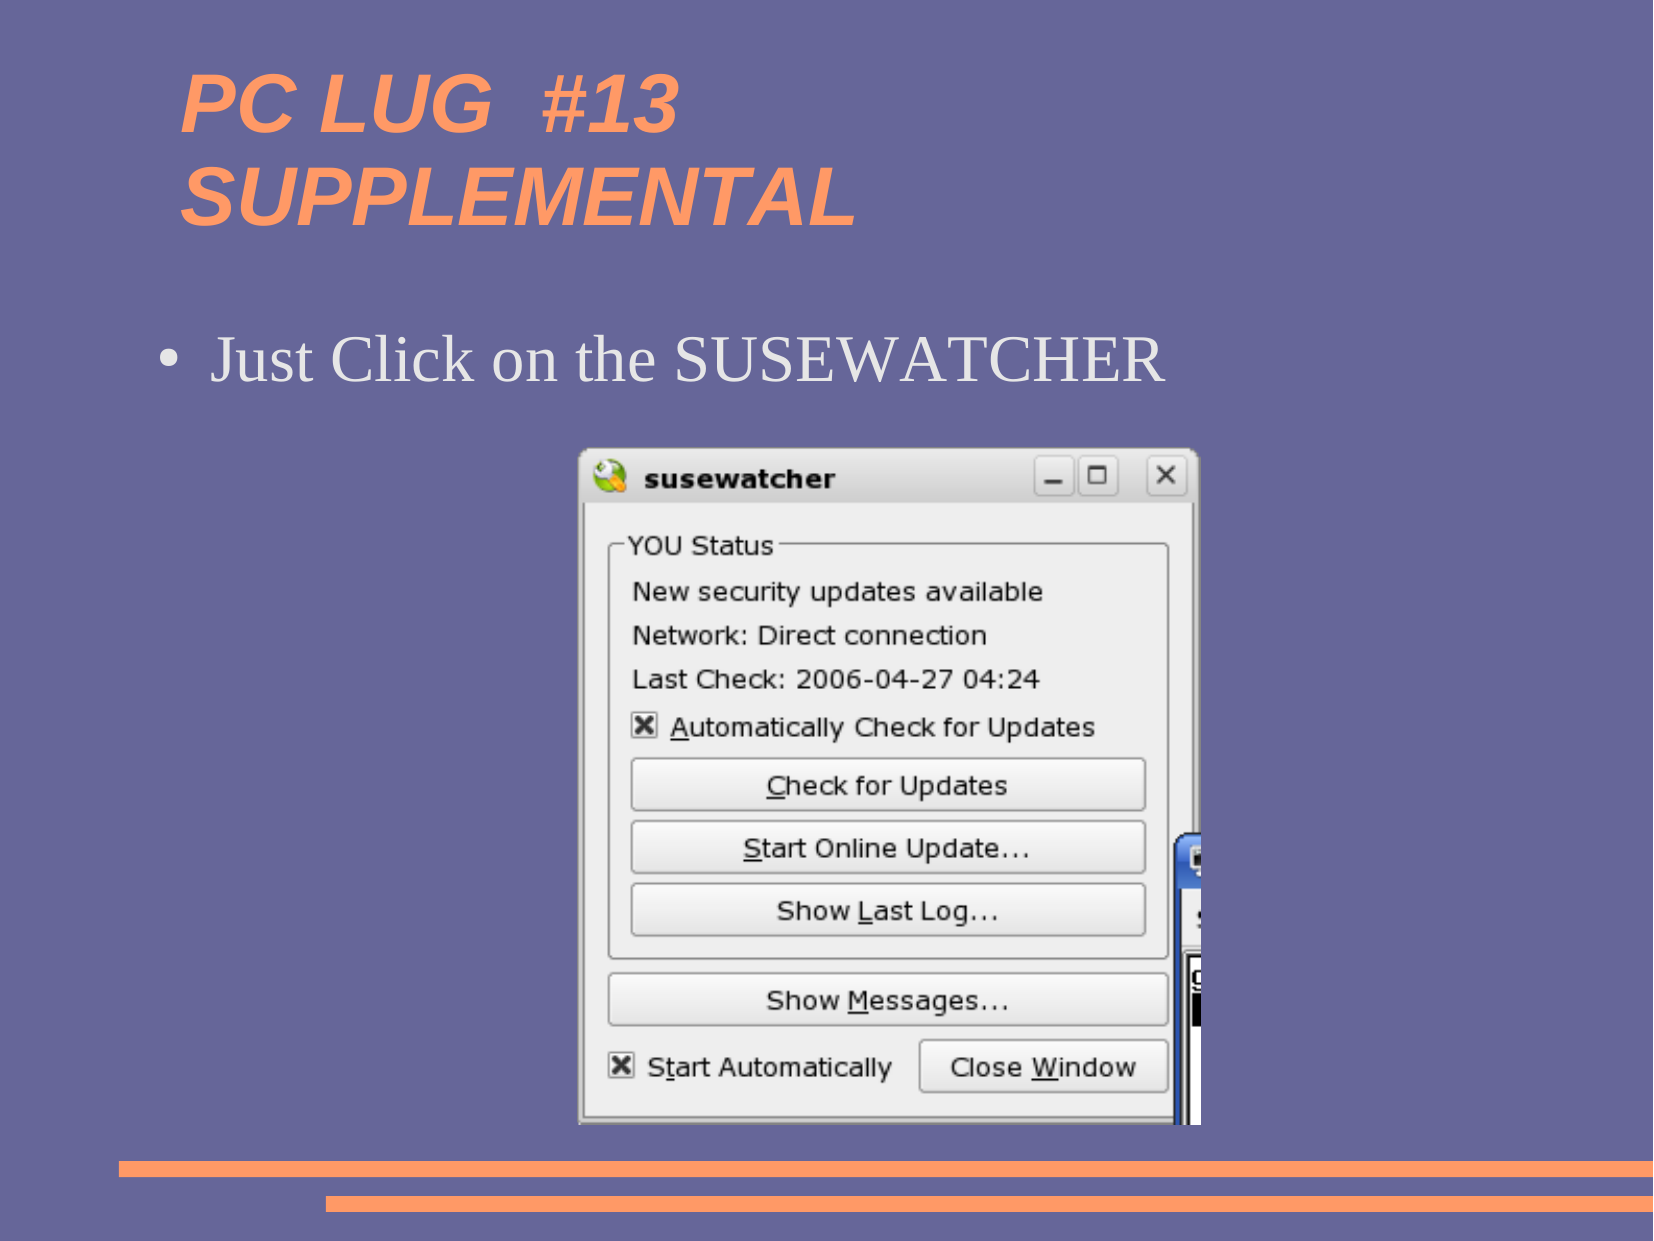

# PC LUG #13 SUPPLEMENTAL
Just Click on the SUSEWATCHER